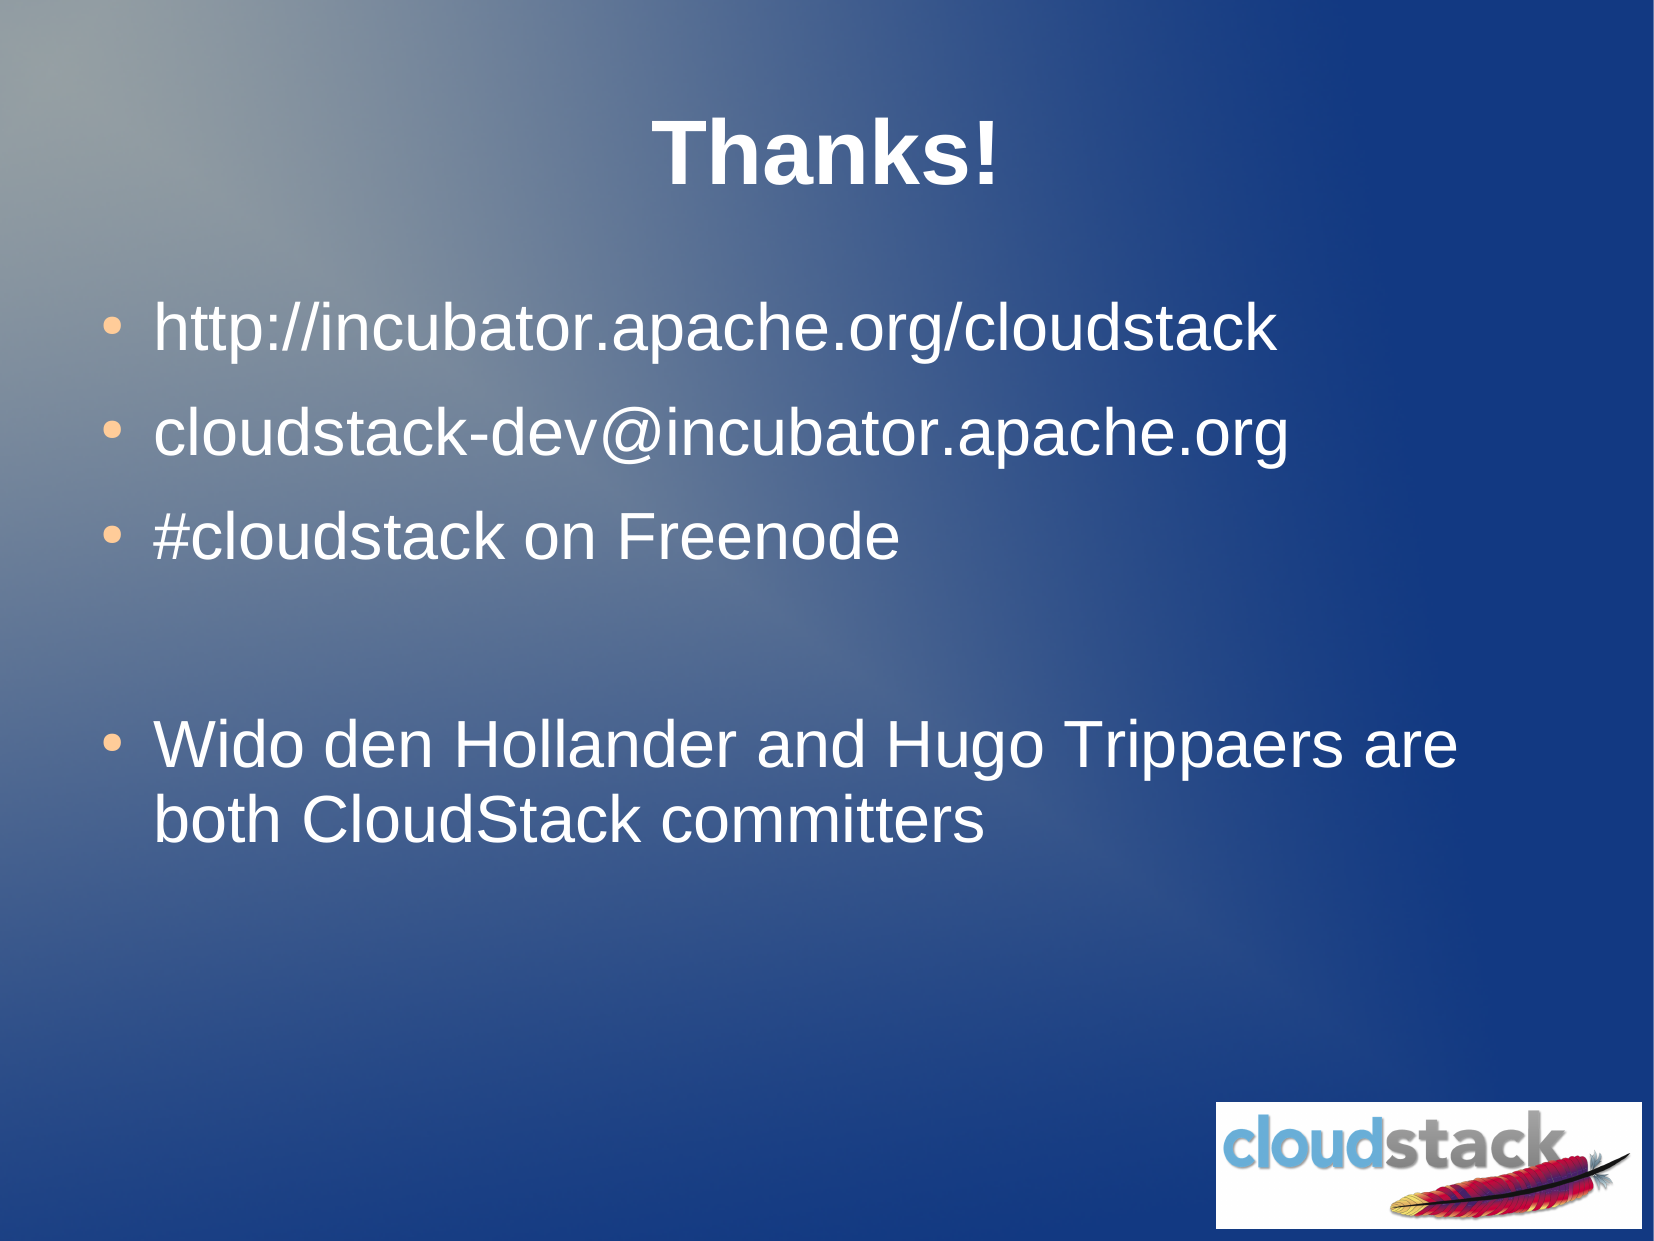

# Thanks!
http://incubator.apache.org/cloudstack
cloudstack-dev@incubator.apache.org
#cloudstack on Freenode
Wido den Hollander and Hugo Trippaers are both CloudStack committers